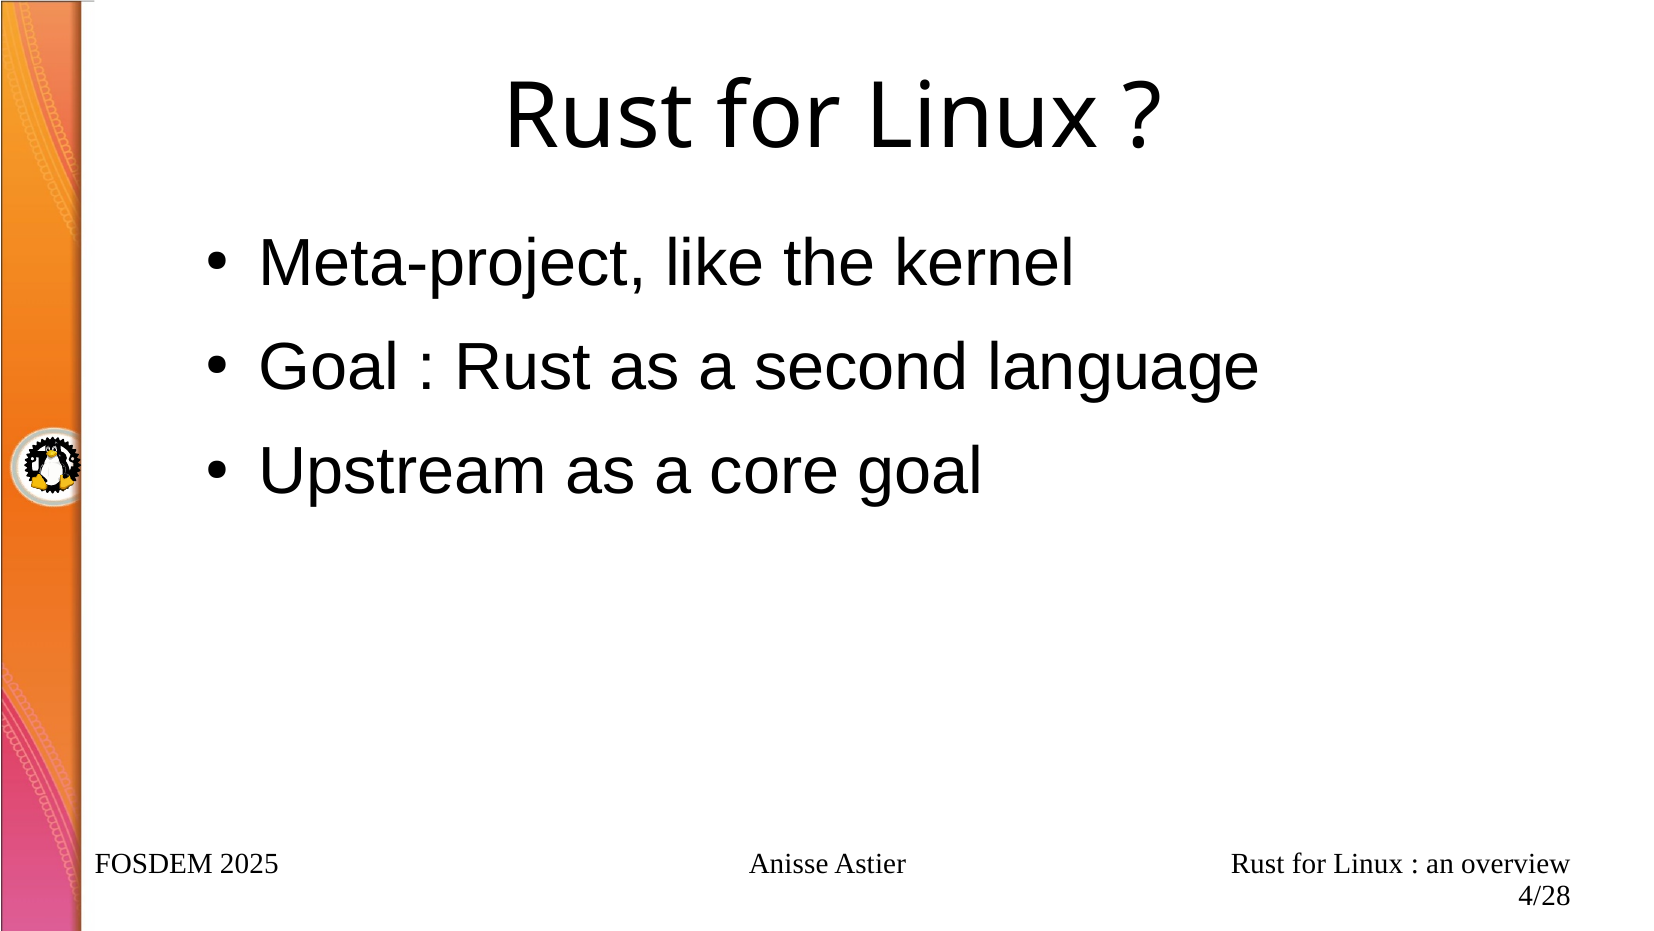

# Rust for Linux ?
Meta-project, like the kernel
Goal : Rust as a second language
Upstream as a core goal
4